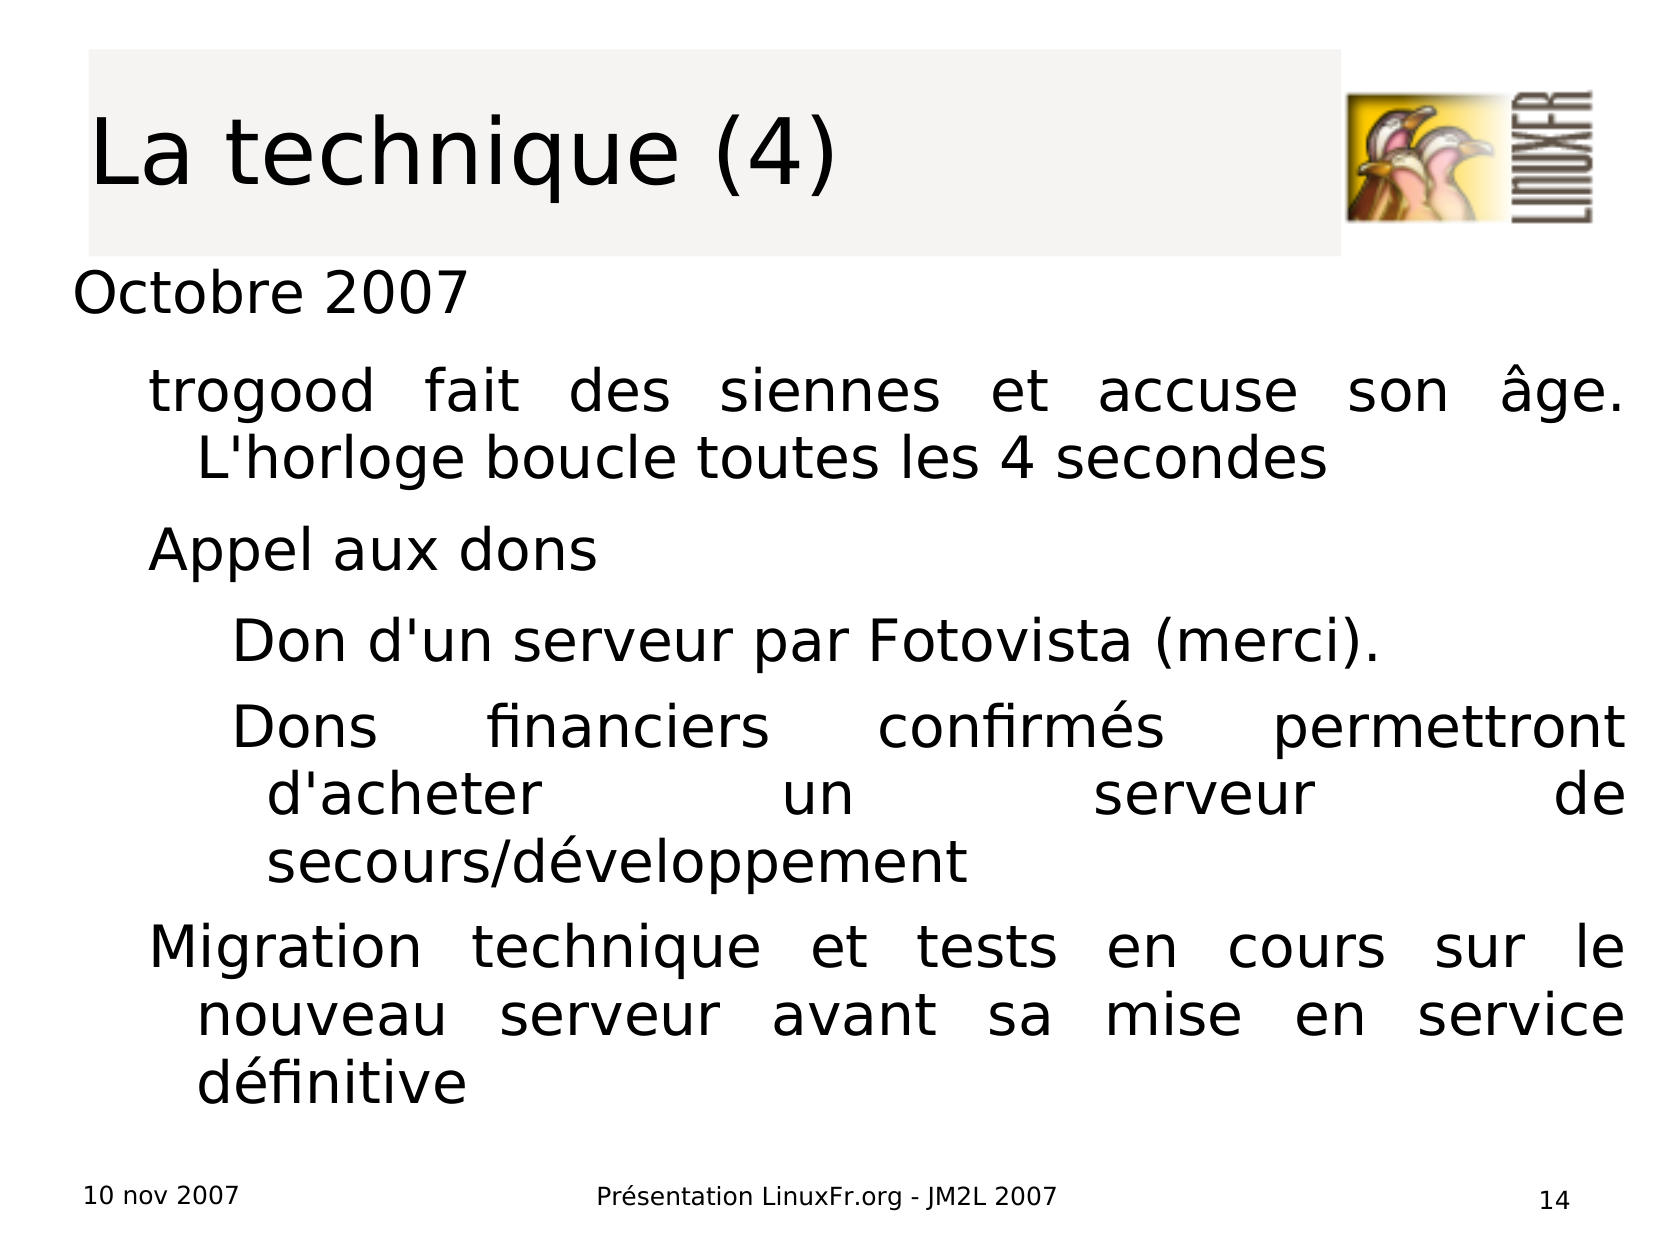

# La technique (4)
Octobre 2007
trogood fait des siennes et accuse son âge. L'horloge boucle toutes les 4 secondes
Appel aux dons
Don d'un serveur par Fotovista (merci).
Dons financiers confirmés permettront d'acheter un serveur de secours/développement
Migration technique et tests en cours sur le nouveau serveur avant sa mise en service définitive
4665
10 nov 2007
Présentation LinuxFr.org - JM2L 2007
14